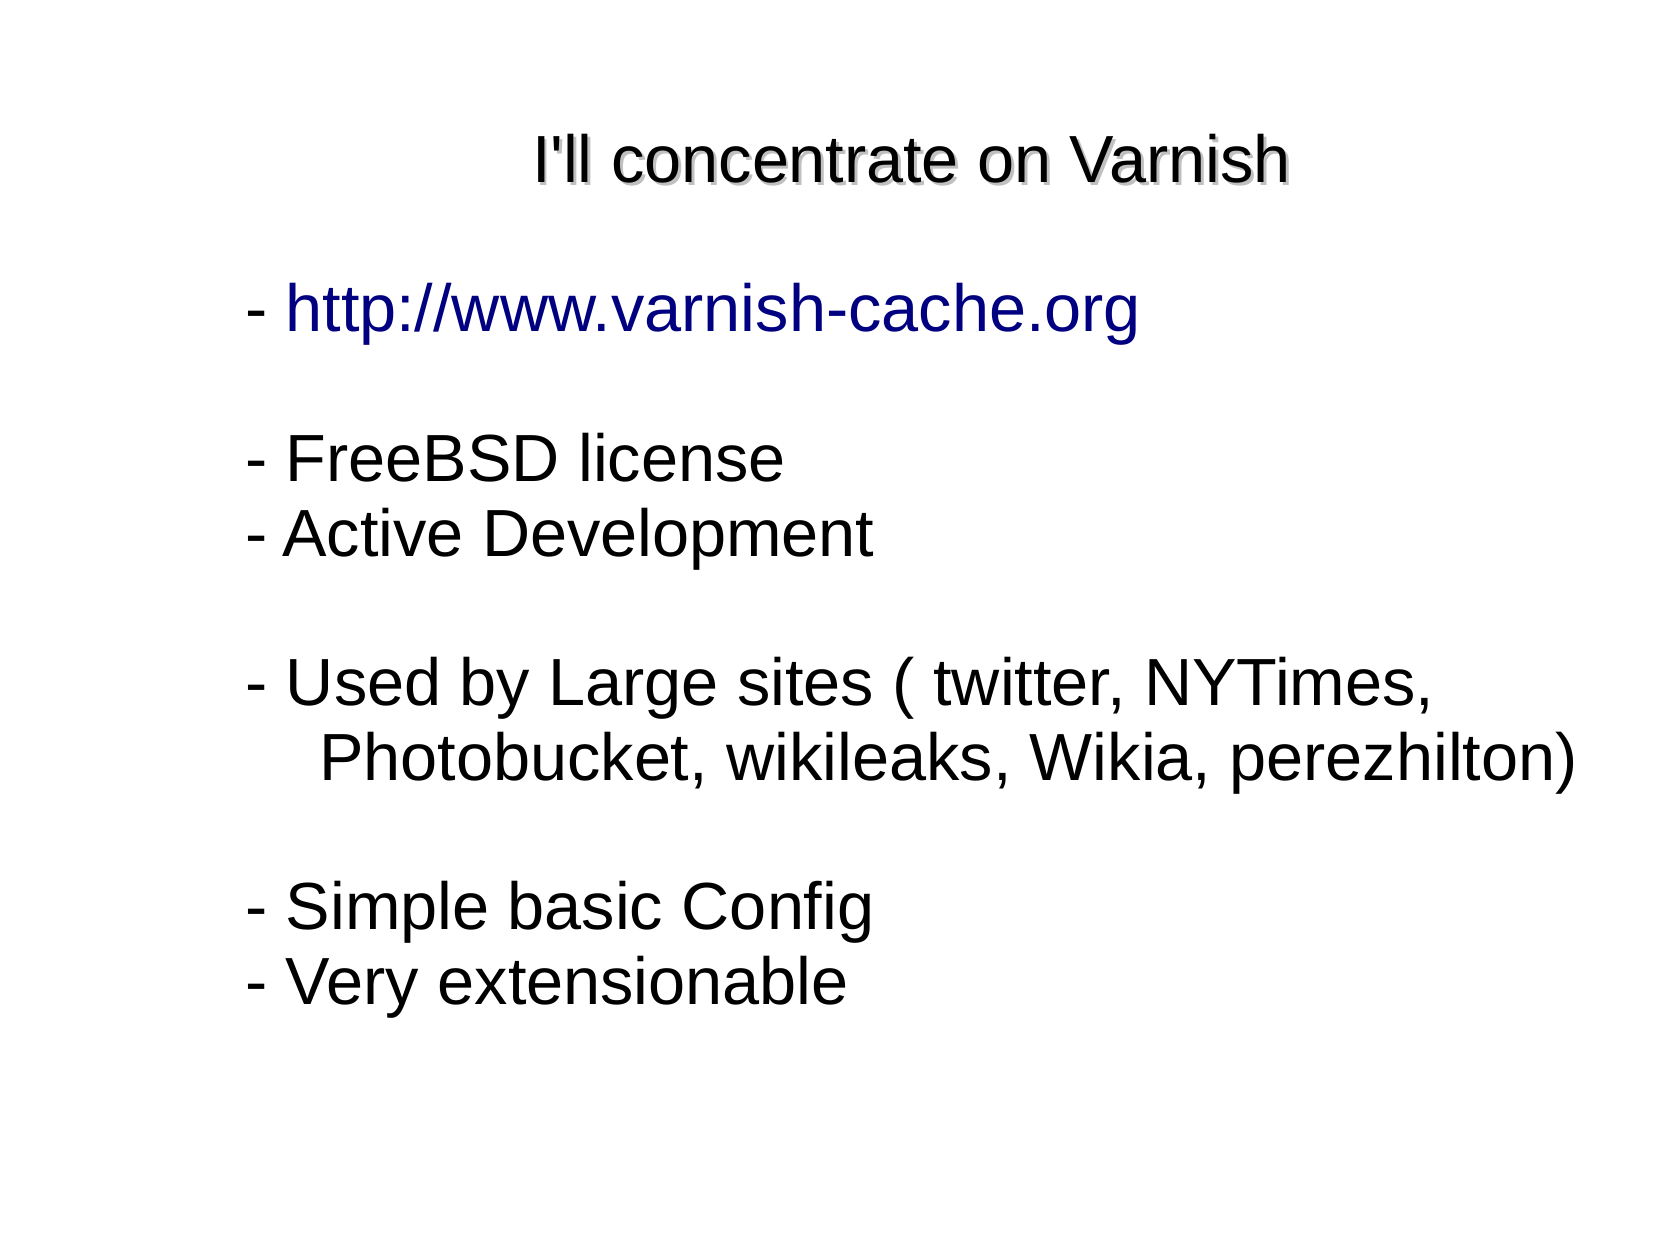

I'll concentrate on Varnish
- http://www.varnish-cache.org
- FreeBSD license
- Active Development
- Used by Large sites ( twitter, NYTimes,
 Photobucket, wikileaks, Wikia, perezhilton)
- Simple basic Config
- Very extensionable